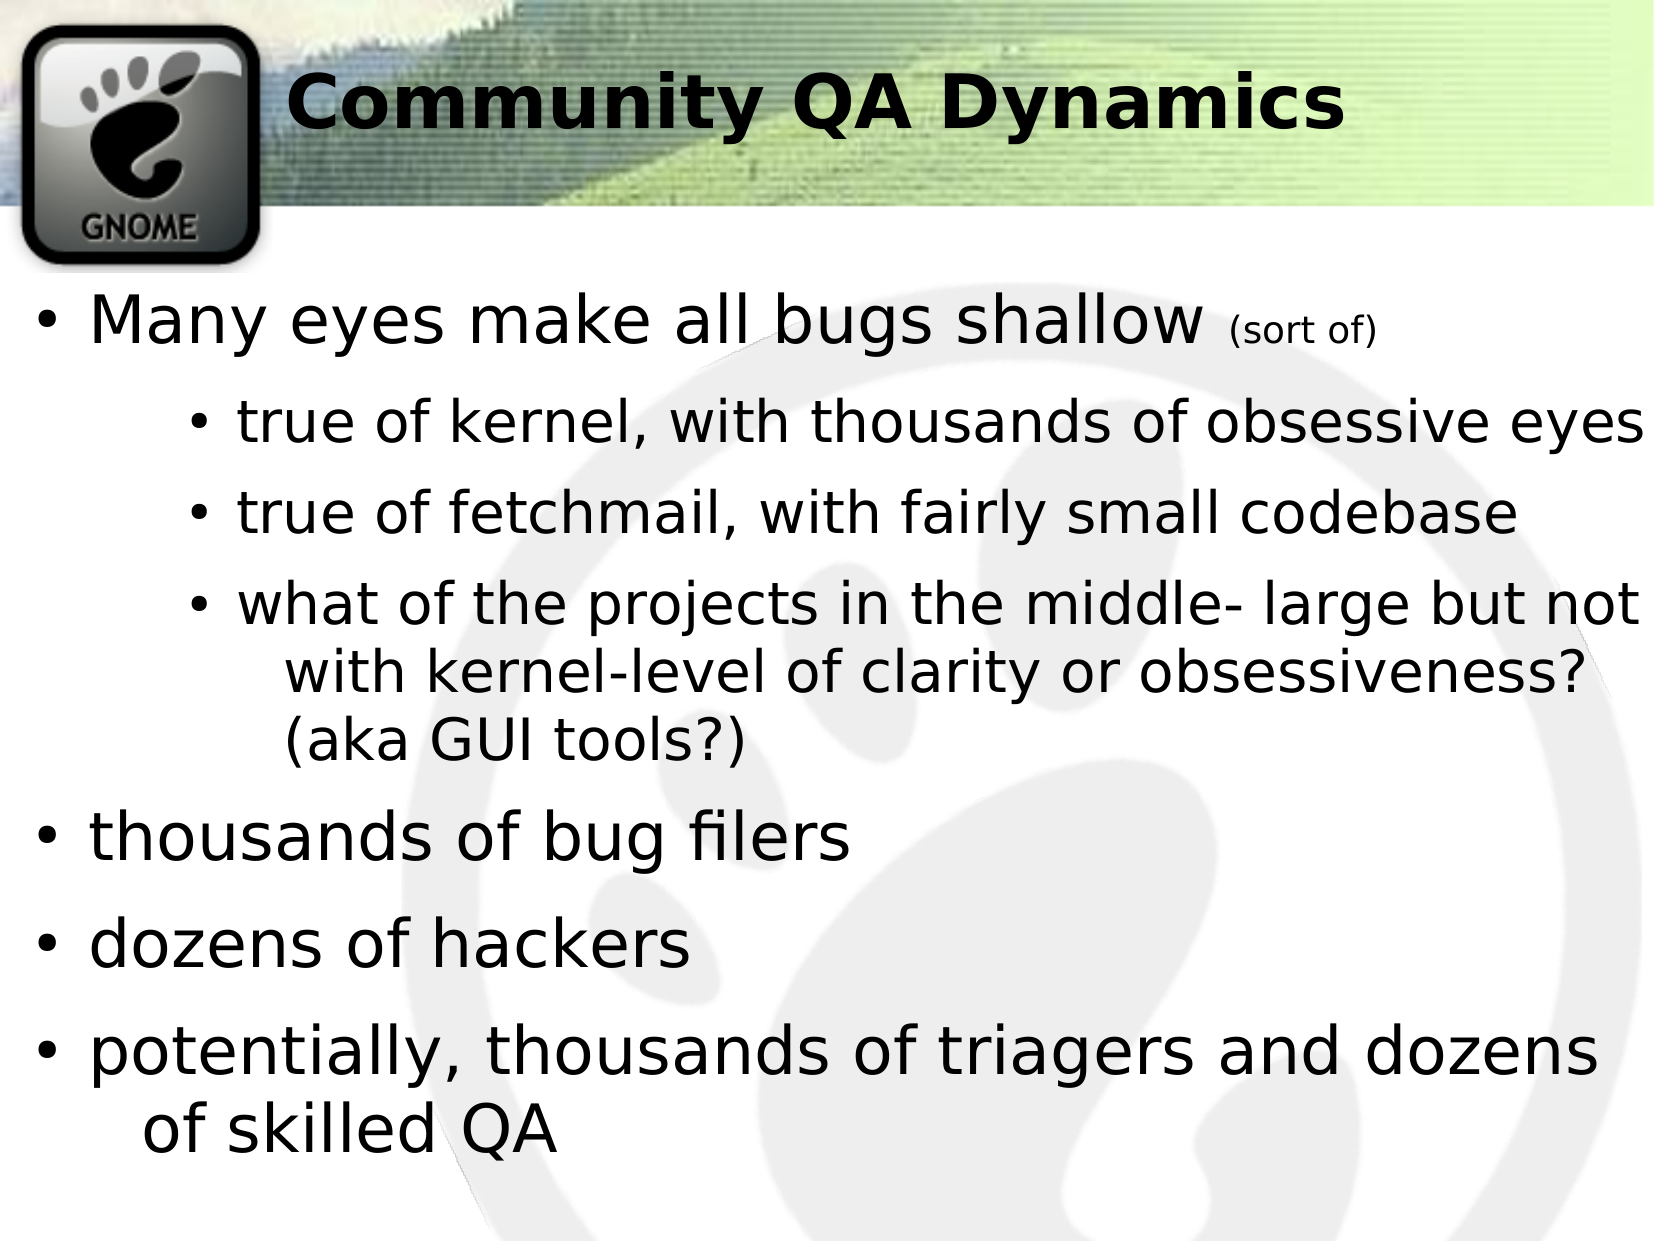

# Community QA Dynamics
Many eyes make all bugs shallow (sort of)
true of kernel, with thousands of obsessive eyes
true of fetchmail, with fairly small codebase
what of the projects in the middle- large but not with kernel-level of clarity or obsessiveness? (aka GUI tools?)
thousands of bug filers
dozens of hackers
potentially, thousands of triagers and dozens of skilled QA